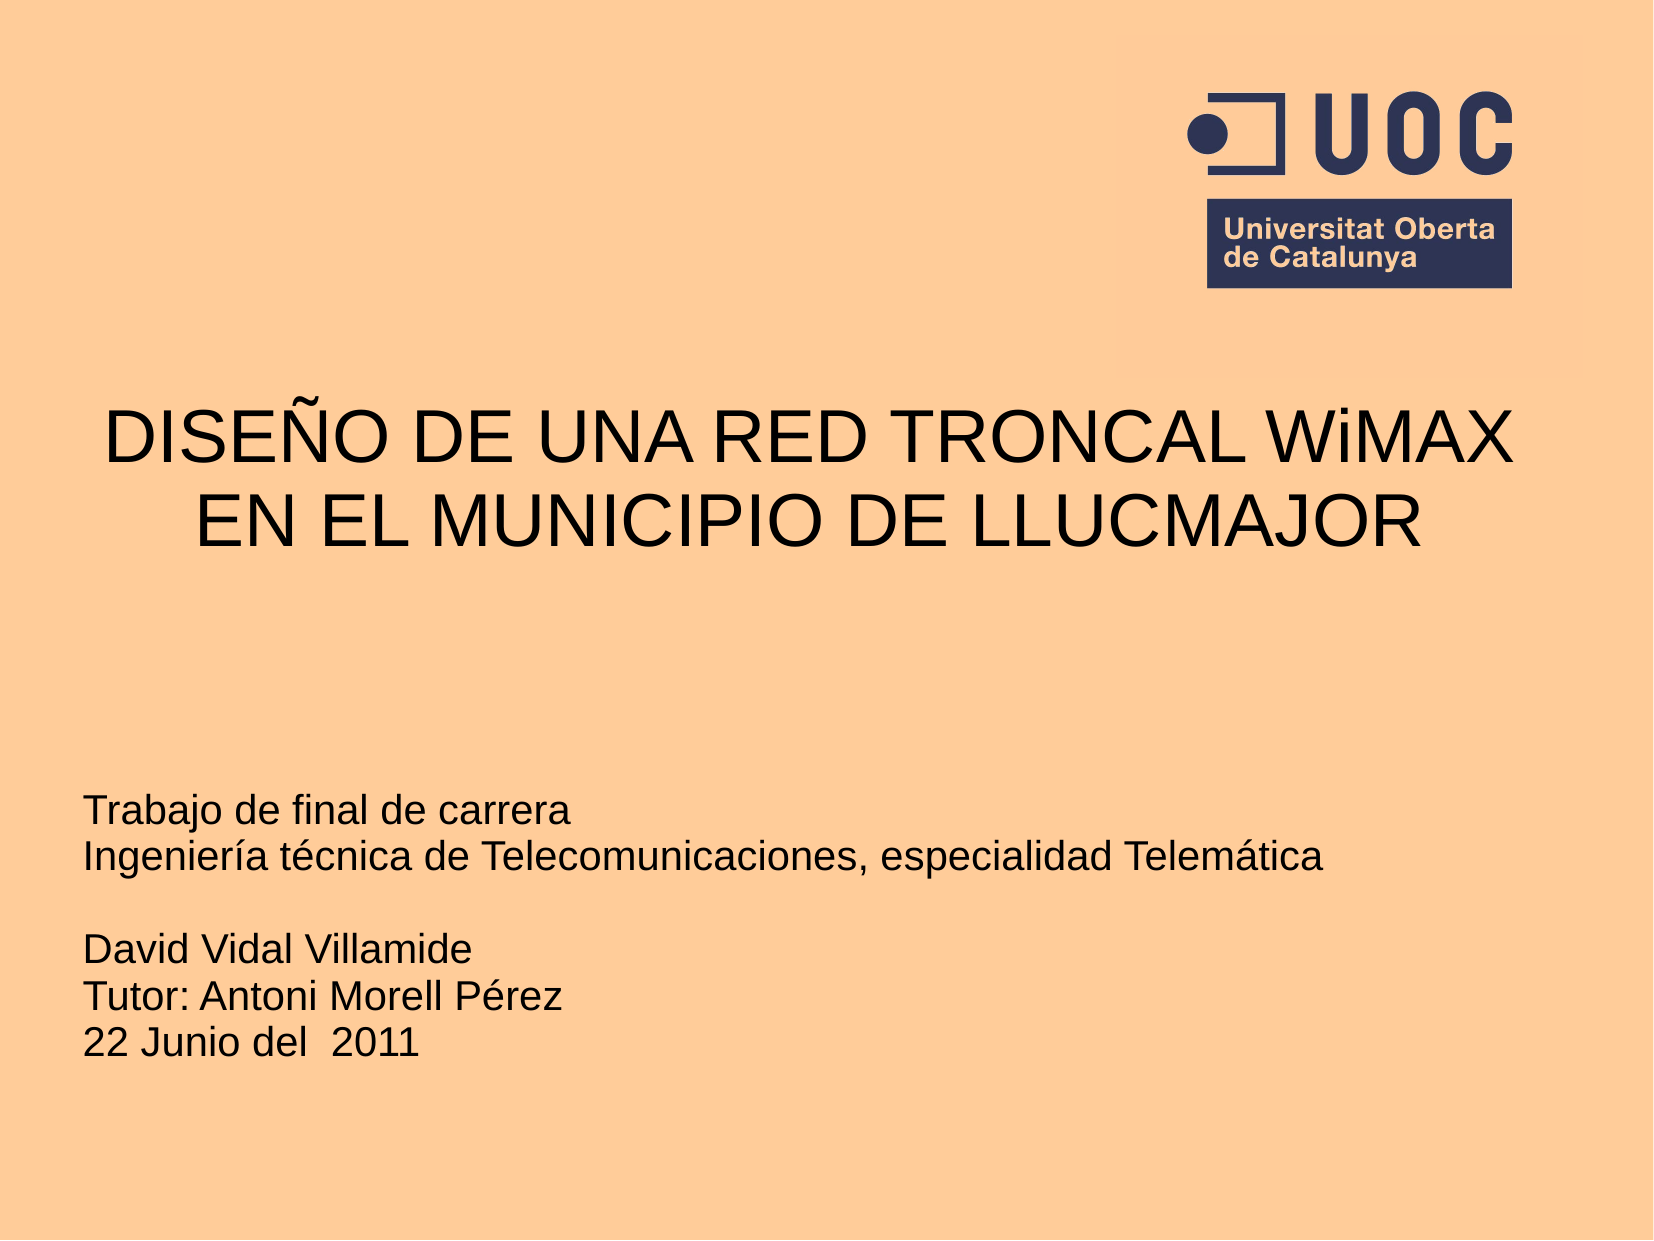

# DISEÑO DE UNA RED TRONCAL WiMAX
EN EL MUNICIPIO DE LLUCMAJOR
Trabajo de final de carrera
Ingeniería técnica de Telecomunicaciones, especialidad Telemática
David Vidal Villamide
Tutor: Antoni Morell Pérez
22 Junio del 2011